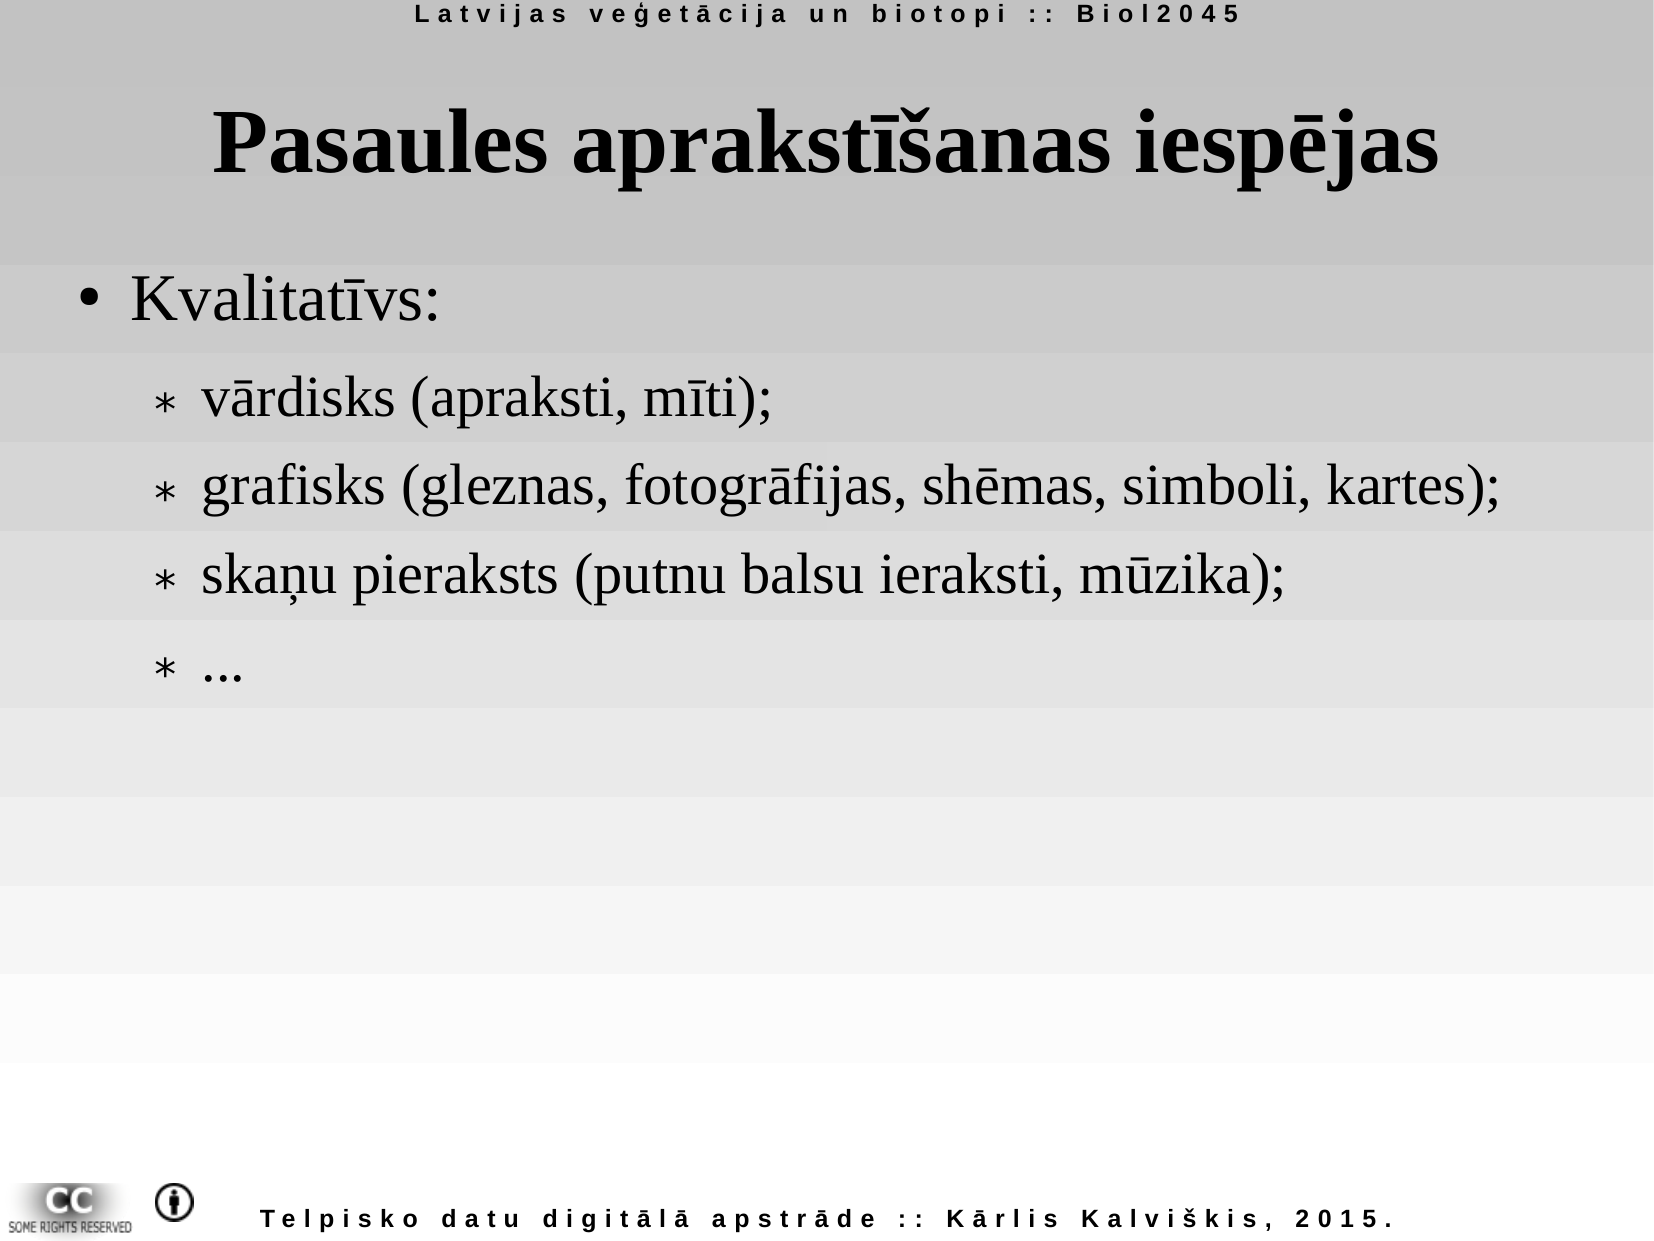

# Pasaules aprakstīšanas iespējas
Kvalitatīvs:
vārdisks (apraksti, mīti);
grafisks (gleznas, fotogrāfijas, shēmas, simboli, kartes);
skaņu pieraksts (putnu balsu ieraksti, mūzika);
...